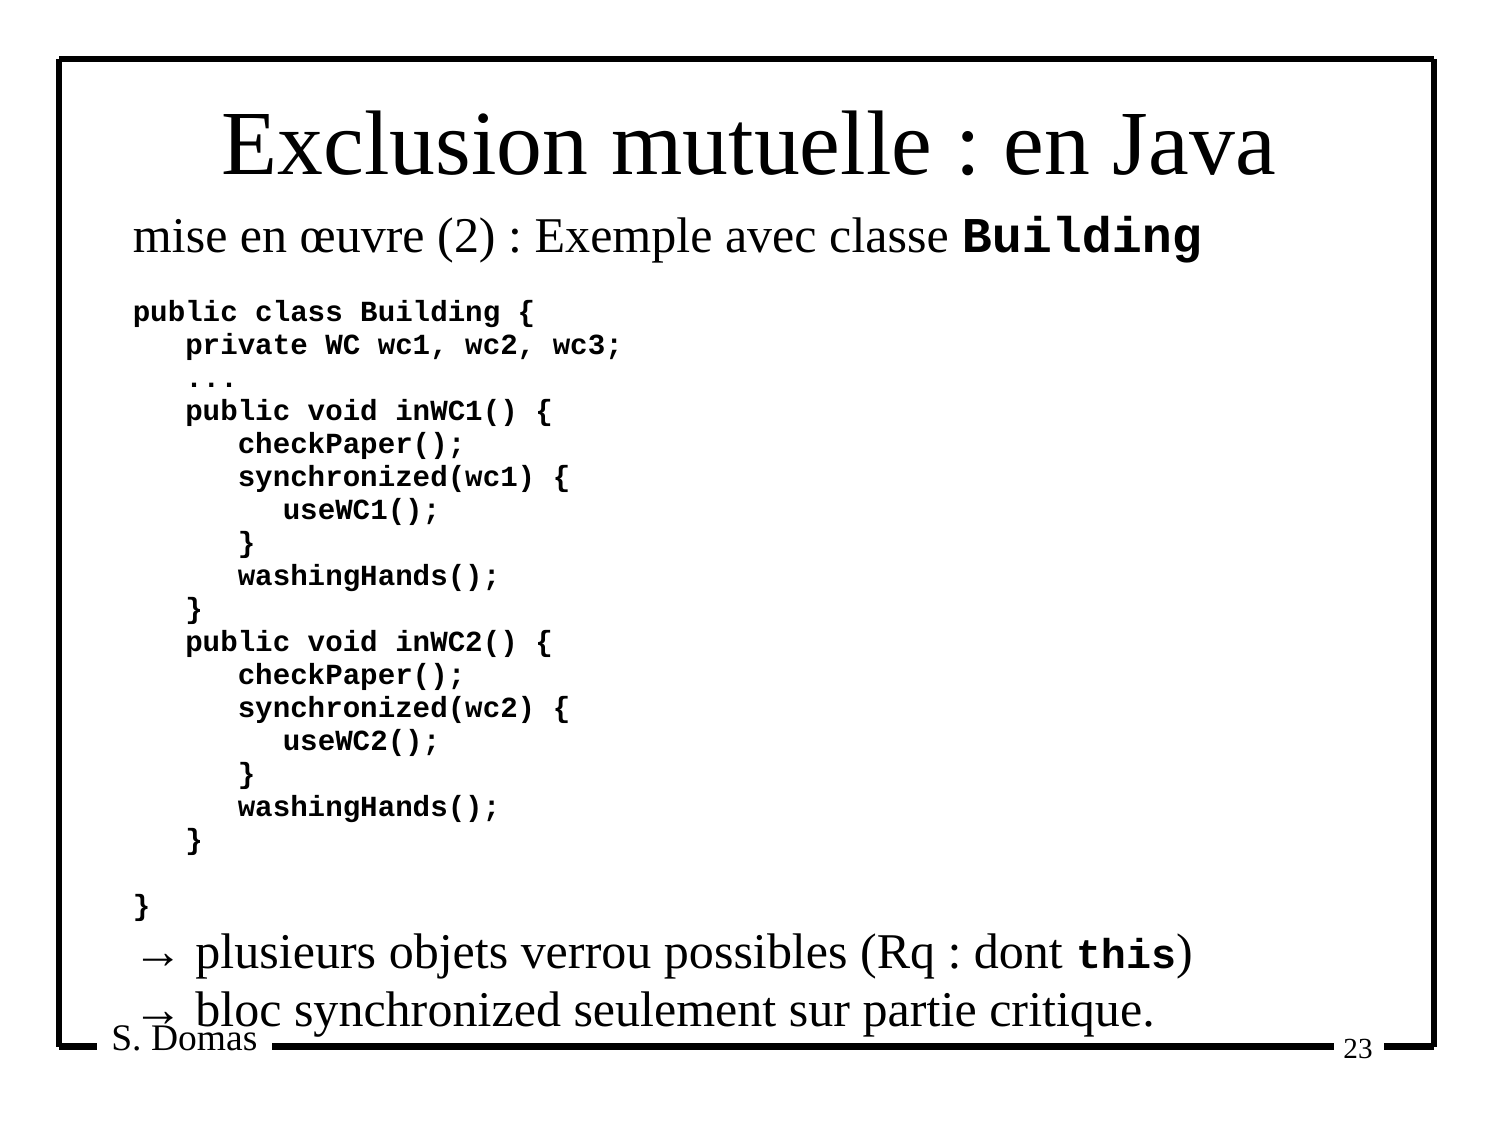

# Exclusion mutuelle : en Java
S. Domas
mise en œuvre (2) : Exemple avec classe Building
public class Building {
 private WC wc1, wc2, wc3;
 ...
 public void inWC1() {
 checkPaper();
 synchronized(wc1) {
	useWC1();
 }
 washingHands();
 }
 public void inWC2() {
 checkPaper();
 synchronized(wc2) {
	useWC2();
 }
 washingHands();
 }
}
→ plusieurs objets verrou possibles (Rq : dont this)
→ bloc synchronized seulement sur partie critique.
23